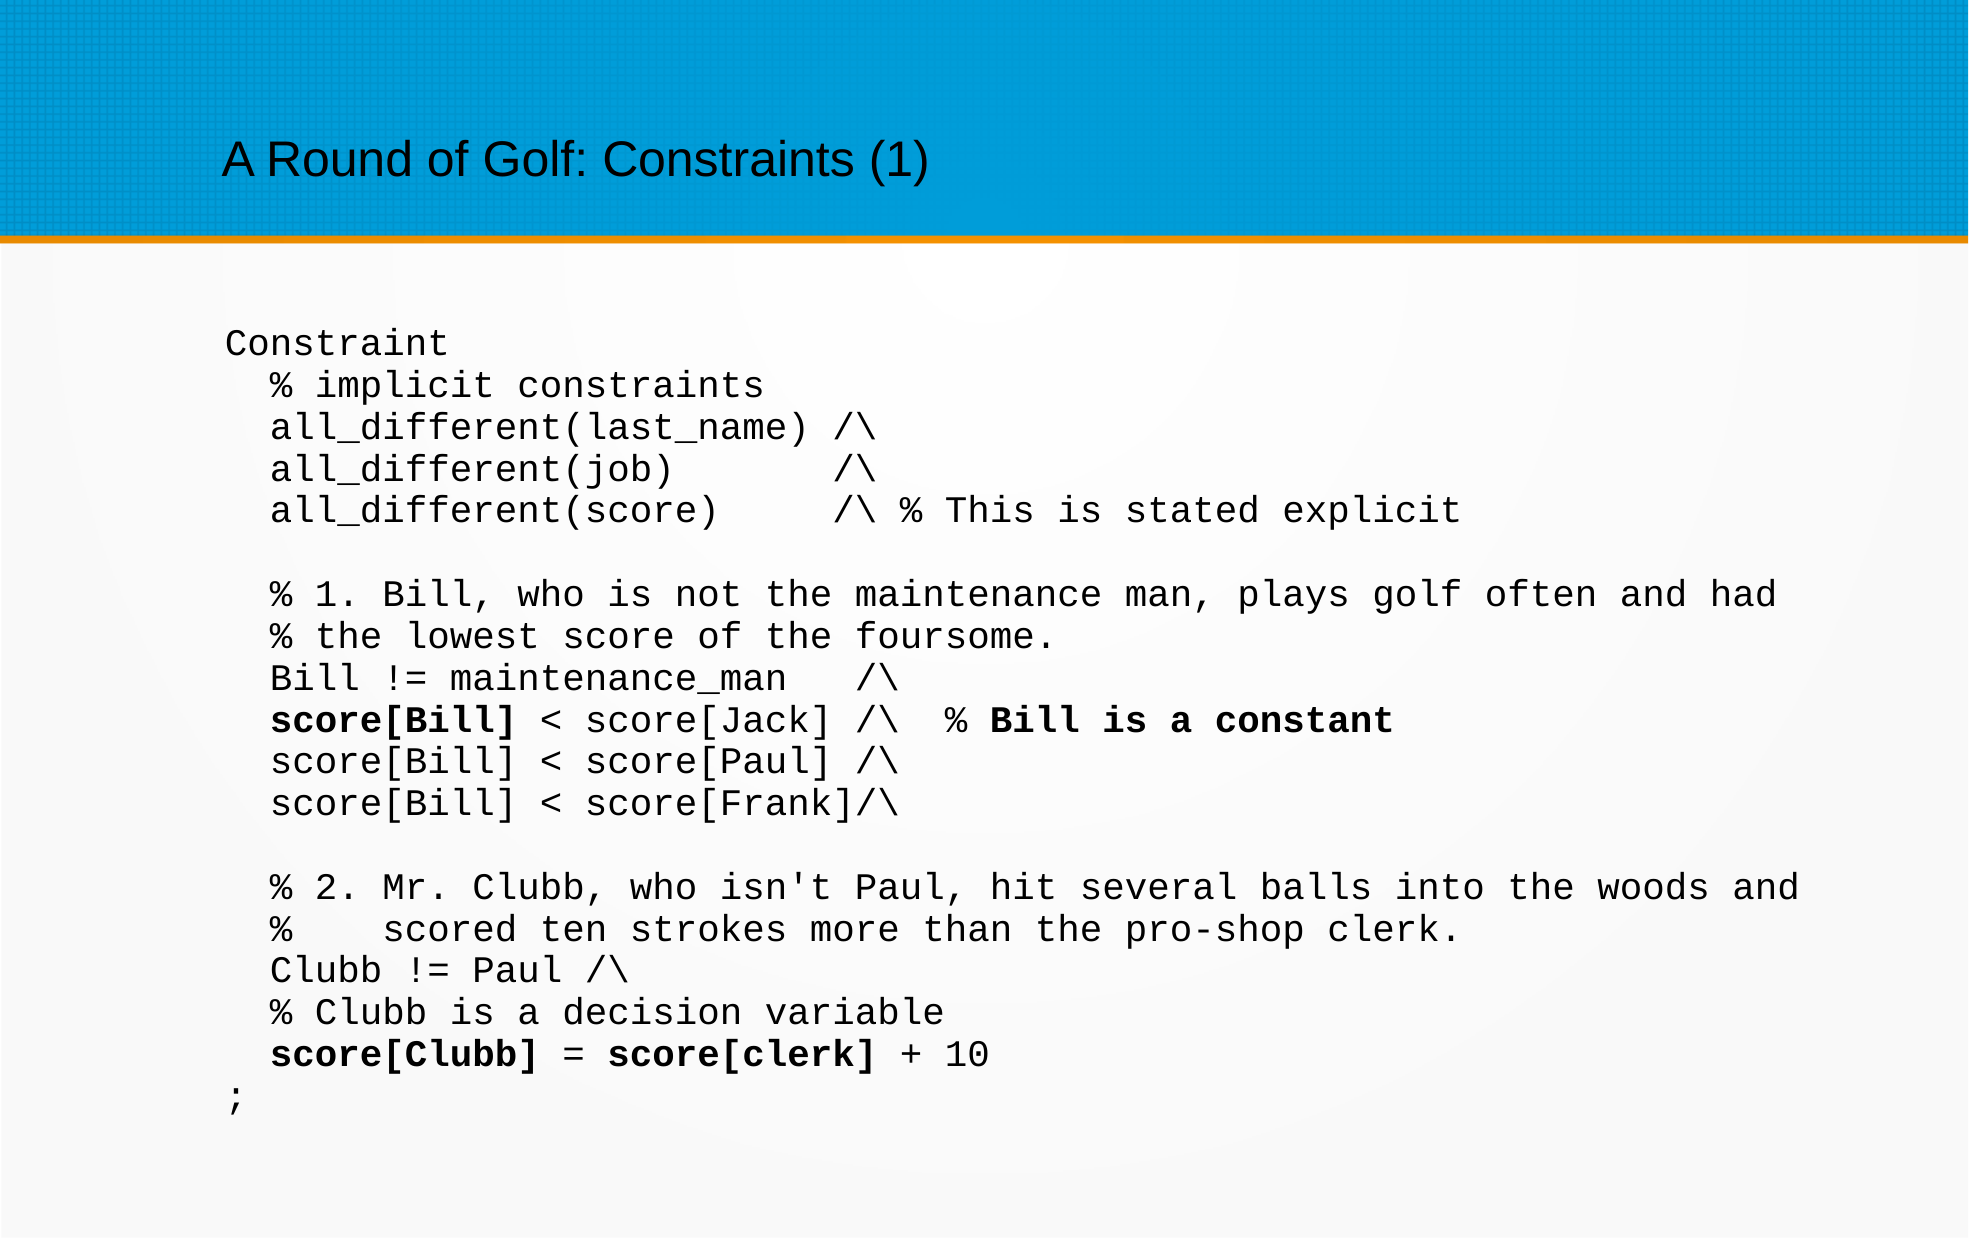

A Round of Golf: Constraints (1)
Constraint
 % implicit constraints
 all_different(last_name) /\
 all_different(job) /\
 all_different(score) /\ % This is stated explicit
 % 1. Bill, who is not the maintenance man, plays golf often and had
 % the lowest score of the foursome.
 Bill != maintenance_man /\
 score[Bill] < score[Jack] /\ % Bill is a constant
 score[Bill] < score[Paul] /\
 score[Bill] < score[Frank]/\
 % 2. Mr. Clubb, who isn't Paul, hit several balls into the woods and
 % scored ten strokes more than the pro-shop clerk.
 Clubb != Paul /\
 % Clubb is a decision variable
 score[Clubb] = score[clerk] + 10
;